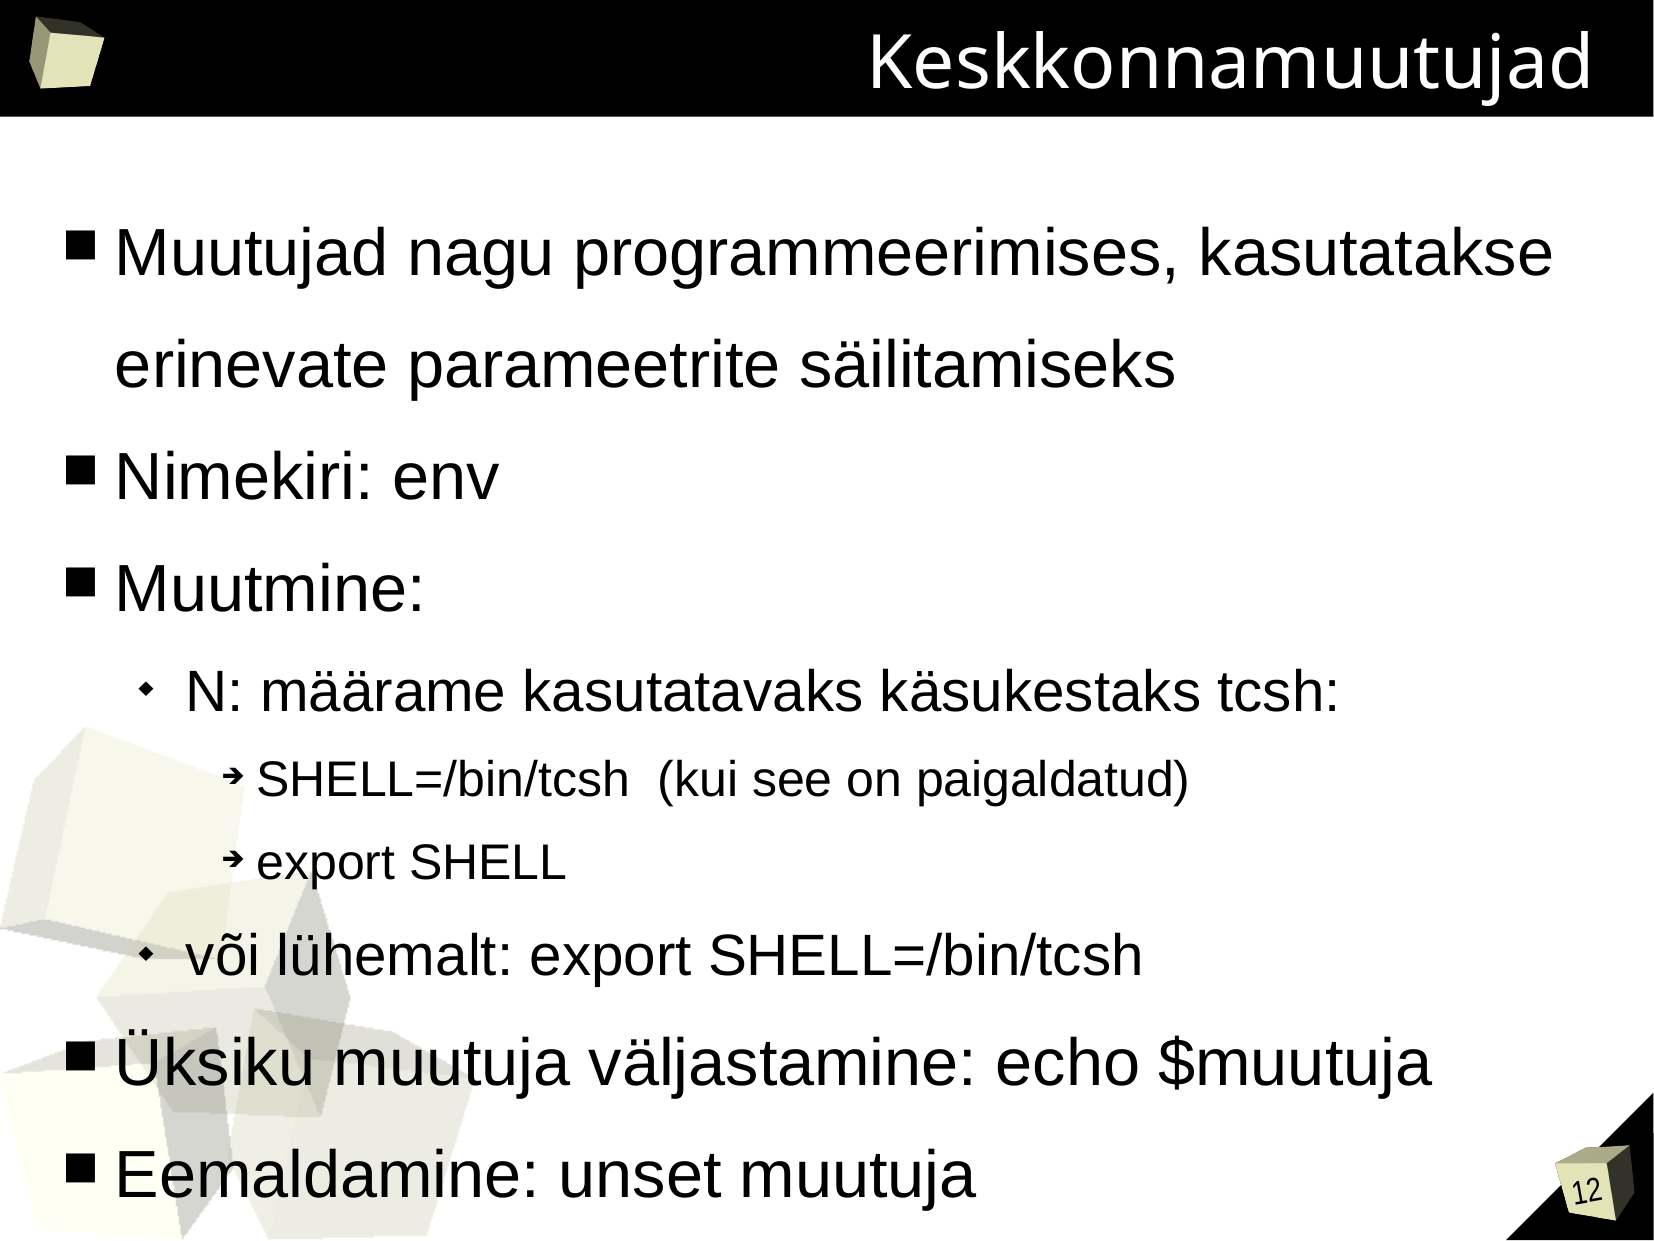

# Keskkonnamuutujad
Muutujad nagu programmeerimises, kasutatakse erinevate parameetrite säilitamiseks
Nimekiri: env
Muutmine:
N: määrame kasutatavaks käsukestaks tcsh:
SHELL=/bin/tcsh (kui see on paigaldatud)
export SHELL
või lühemalt: export SHELL=/bin/tcsh
Üksiku muutuja väljastamine: echo $muutuja
Eemaldamine: unset muutuja